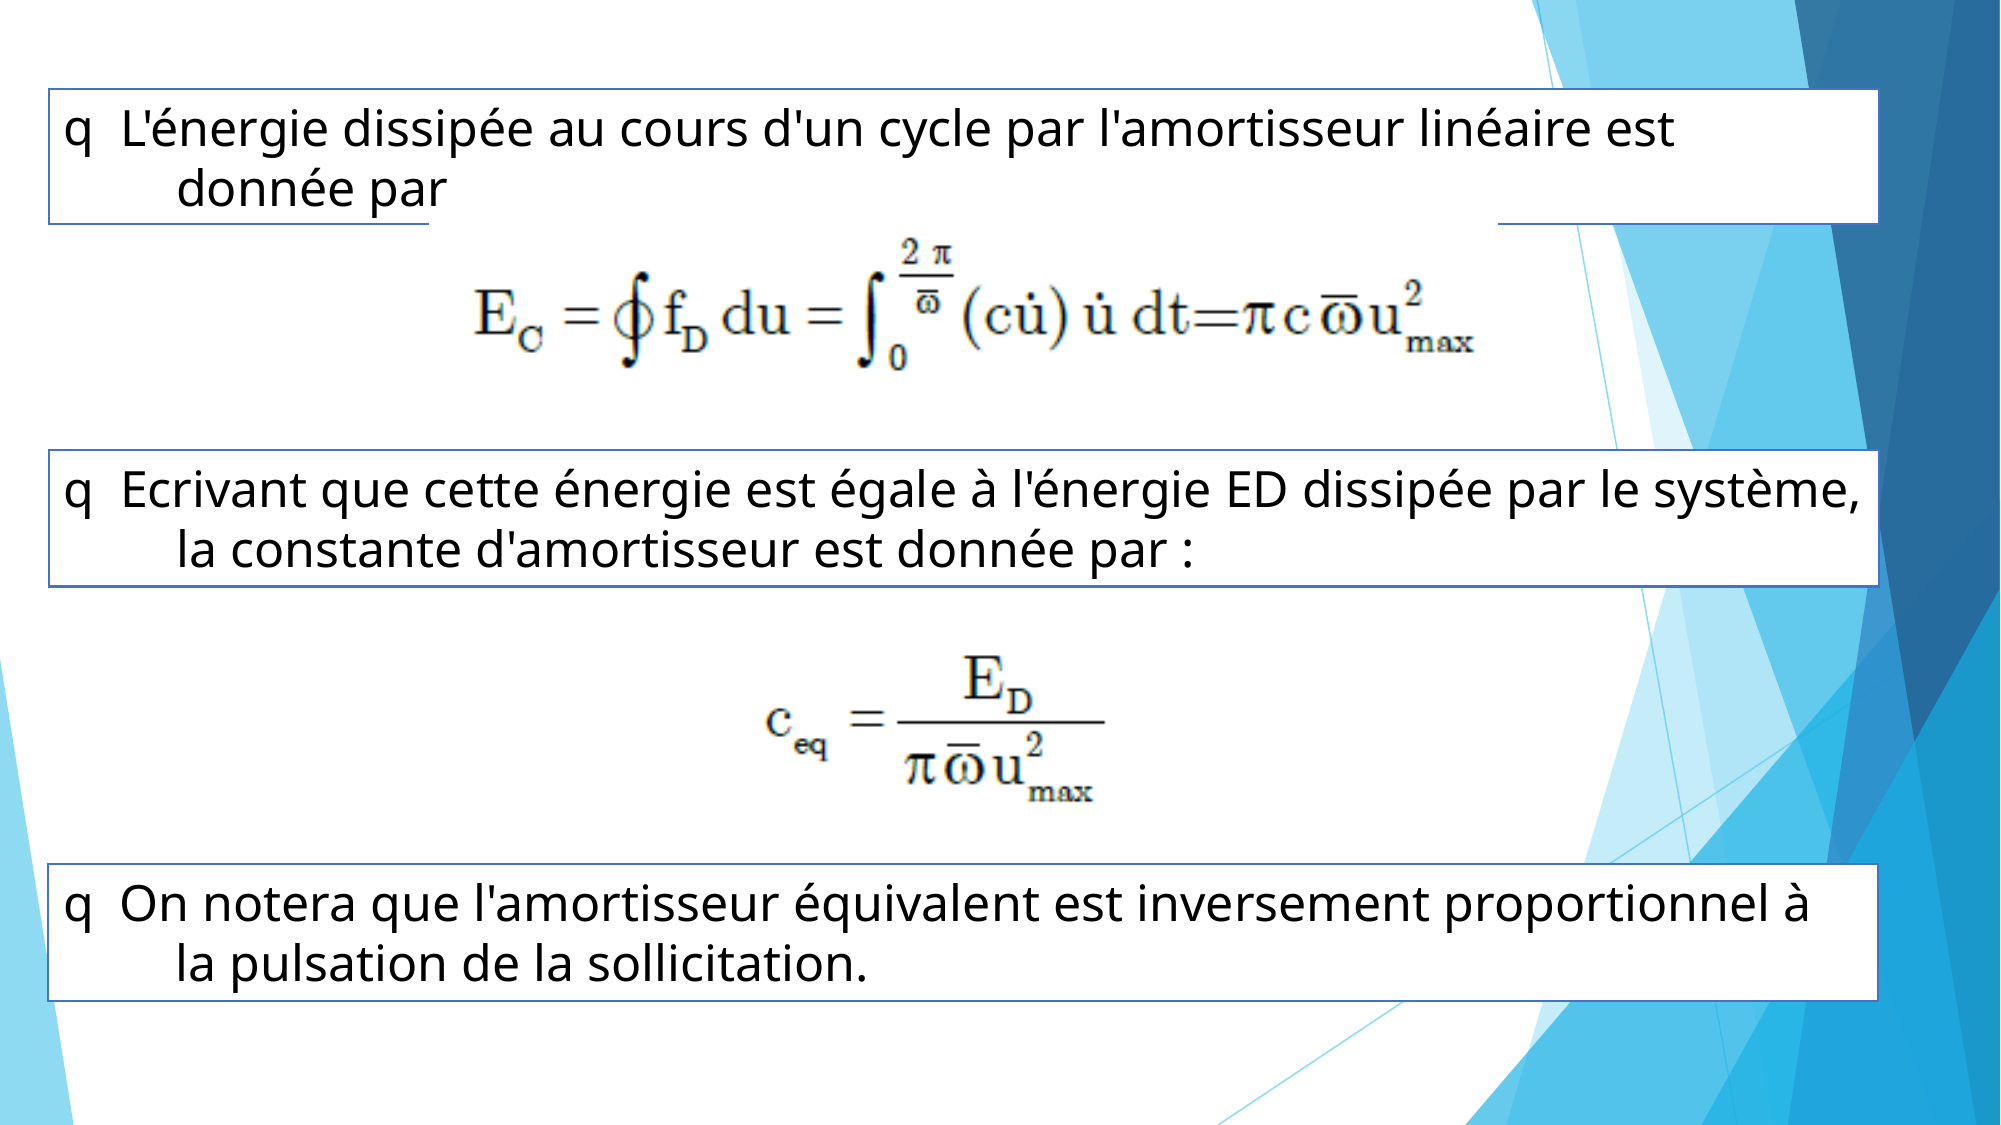

L'énergie dissipée au cours d'un cycle par l'amortisseur linéaire est donnée par
Ecrivant que cette énergie est égale à l'énergie ED dissipée par le système, la constante d'amortisseur est donnée par :
On notera que l'amortisseur équivalent est inversement proportionnel à la pulsation de la sollicitation.